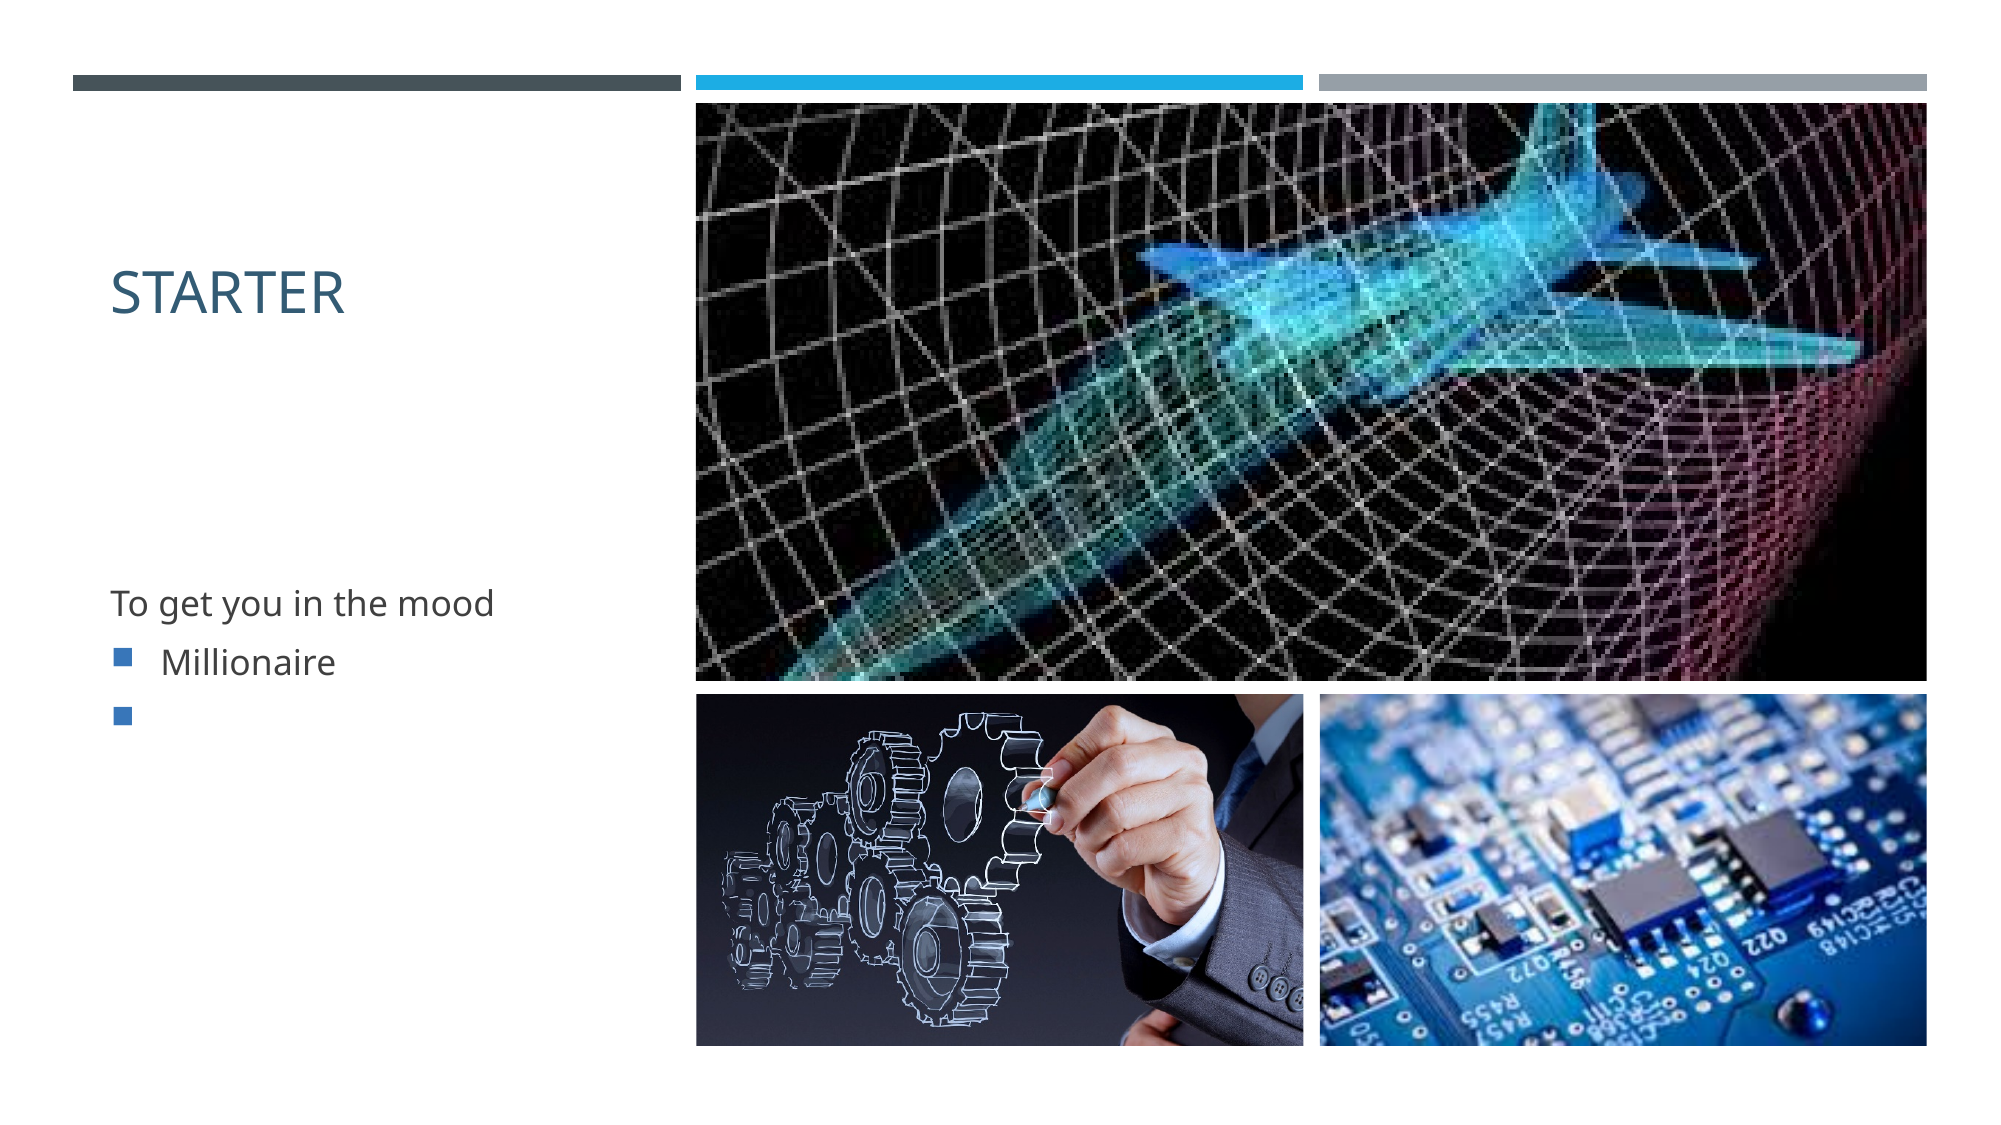

# Starter
To get you in the mood
Millionaire